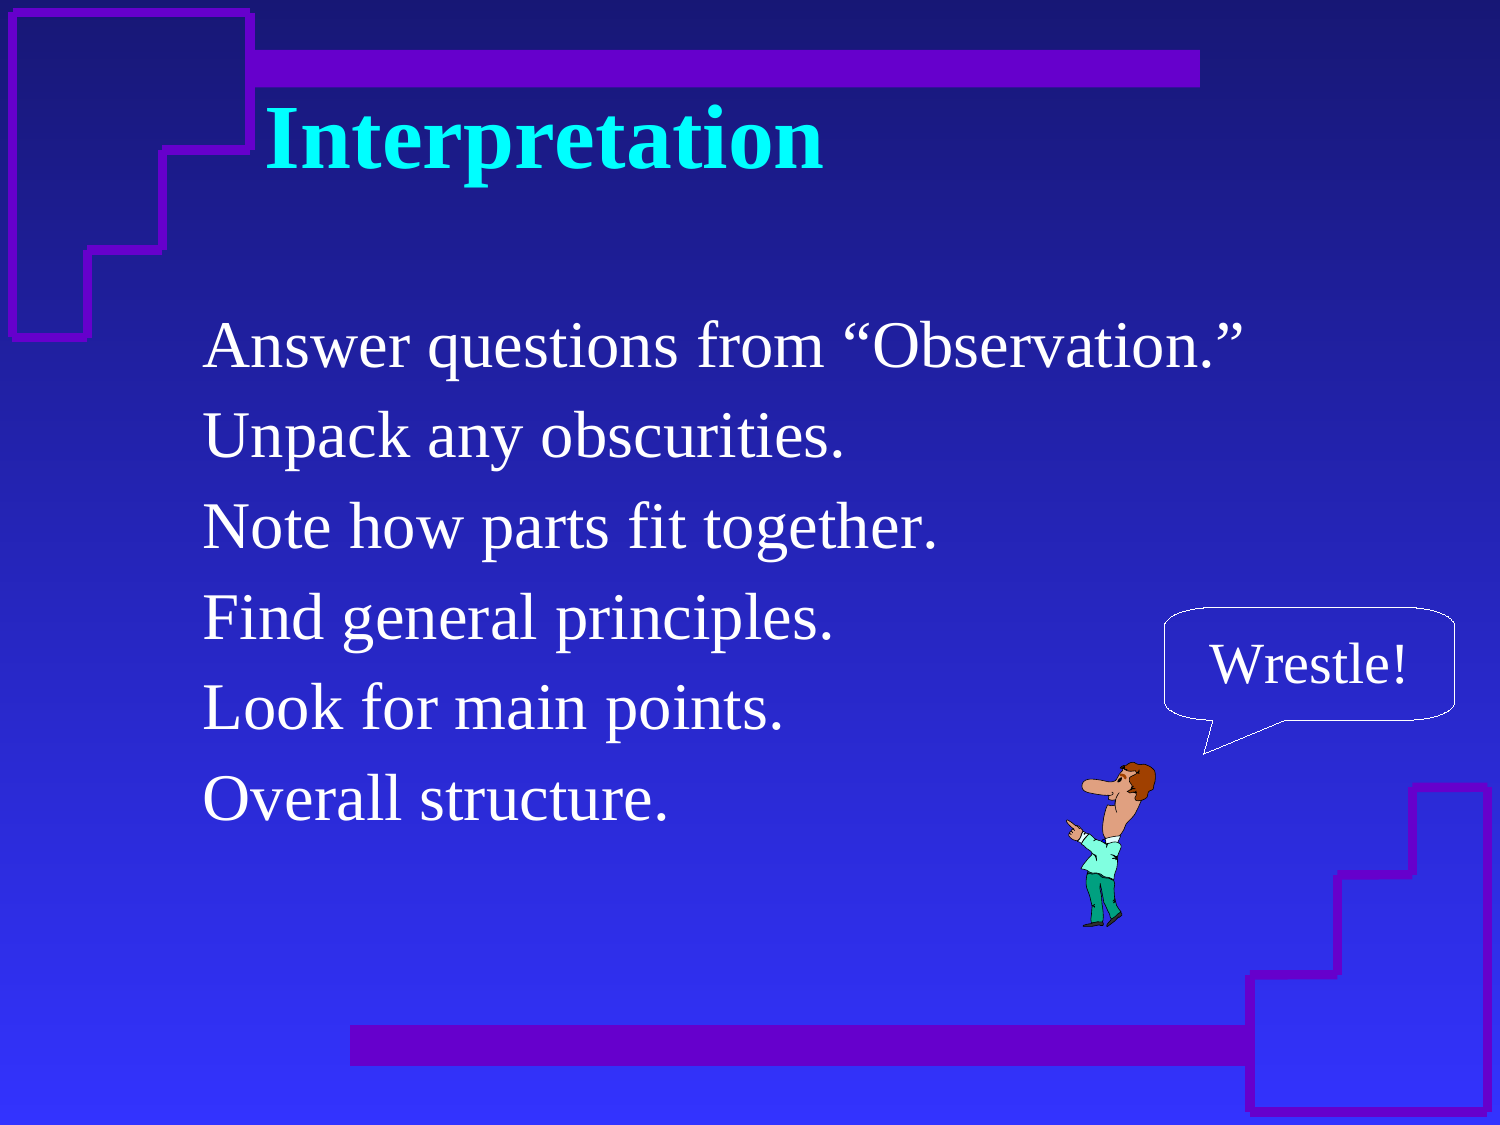

# Interpretation
Answer questions from “Observation.”
Unpack any obscurities.
Note how parts fit together.
Find general principles.
Look for main points.
Overall structure.
Wrestle!